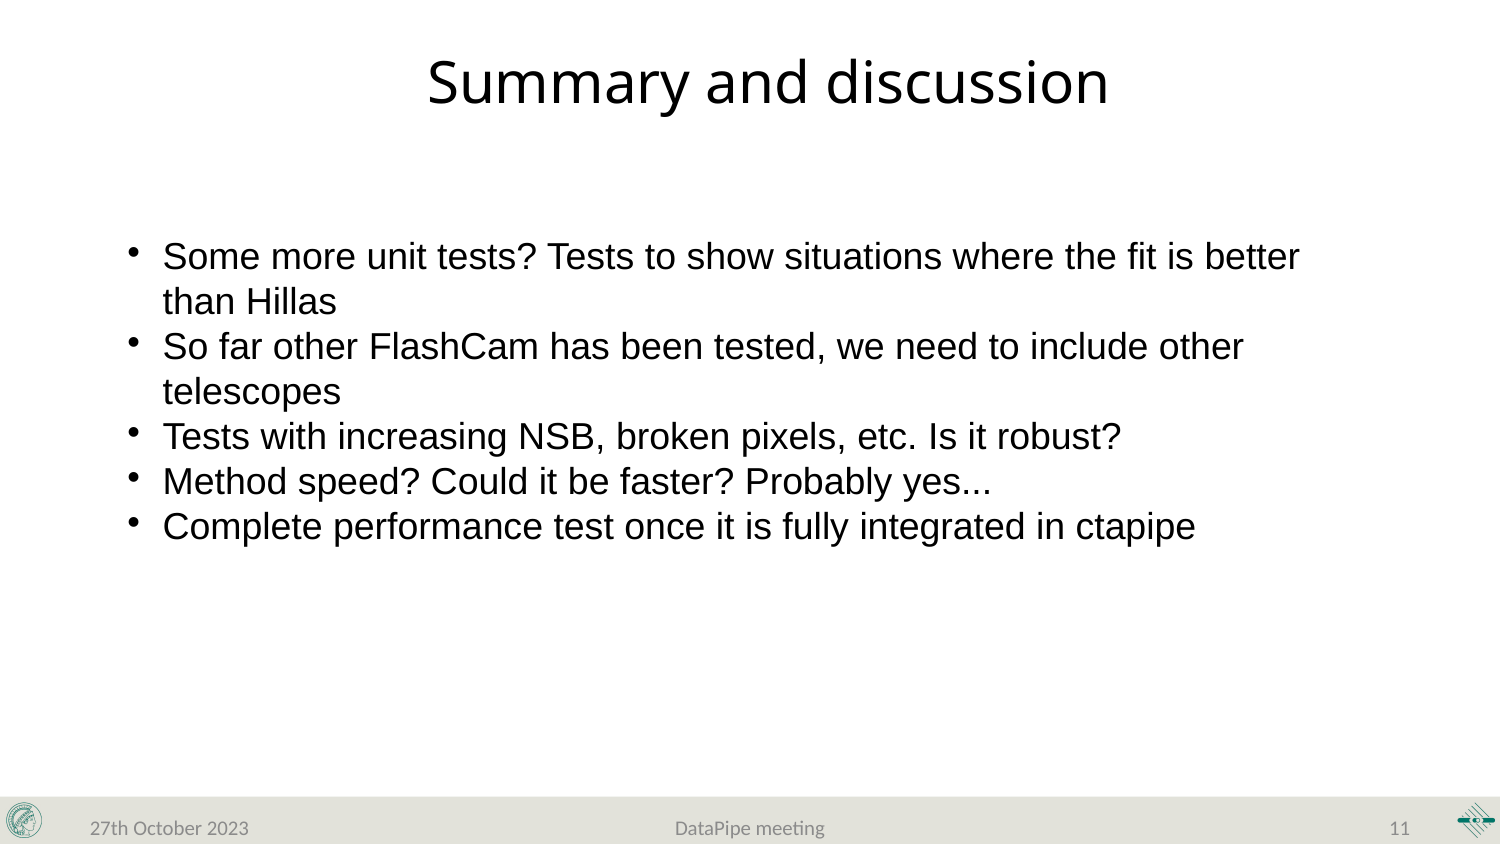

Summary and discussion
Some more unit tests? Tests to show situations where the fit is better than Hillas
So far other FlashCam has been tested, we need to include other telescopes
Tests with increasing NSB, broken pixels, etc. Is it robust?
Method speed? Could it be faster? Probably yes...
Complete performance test once it is fully integrated in ctapipe
27th October 2023
DataPipe meeting
11